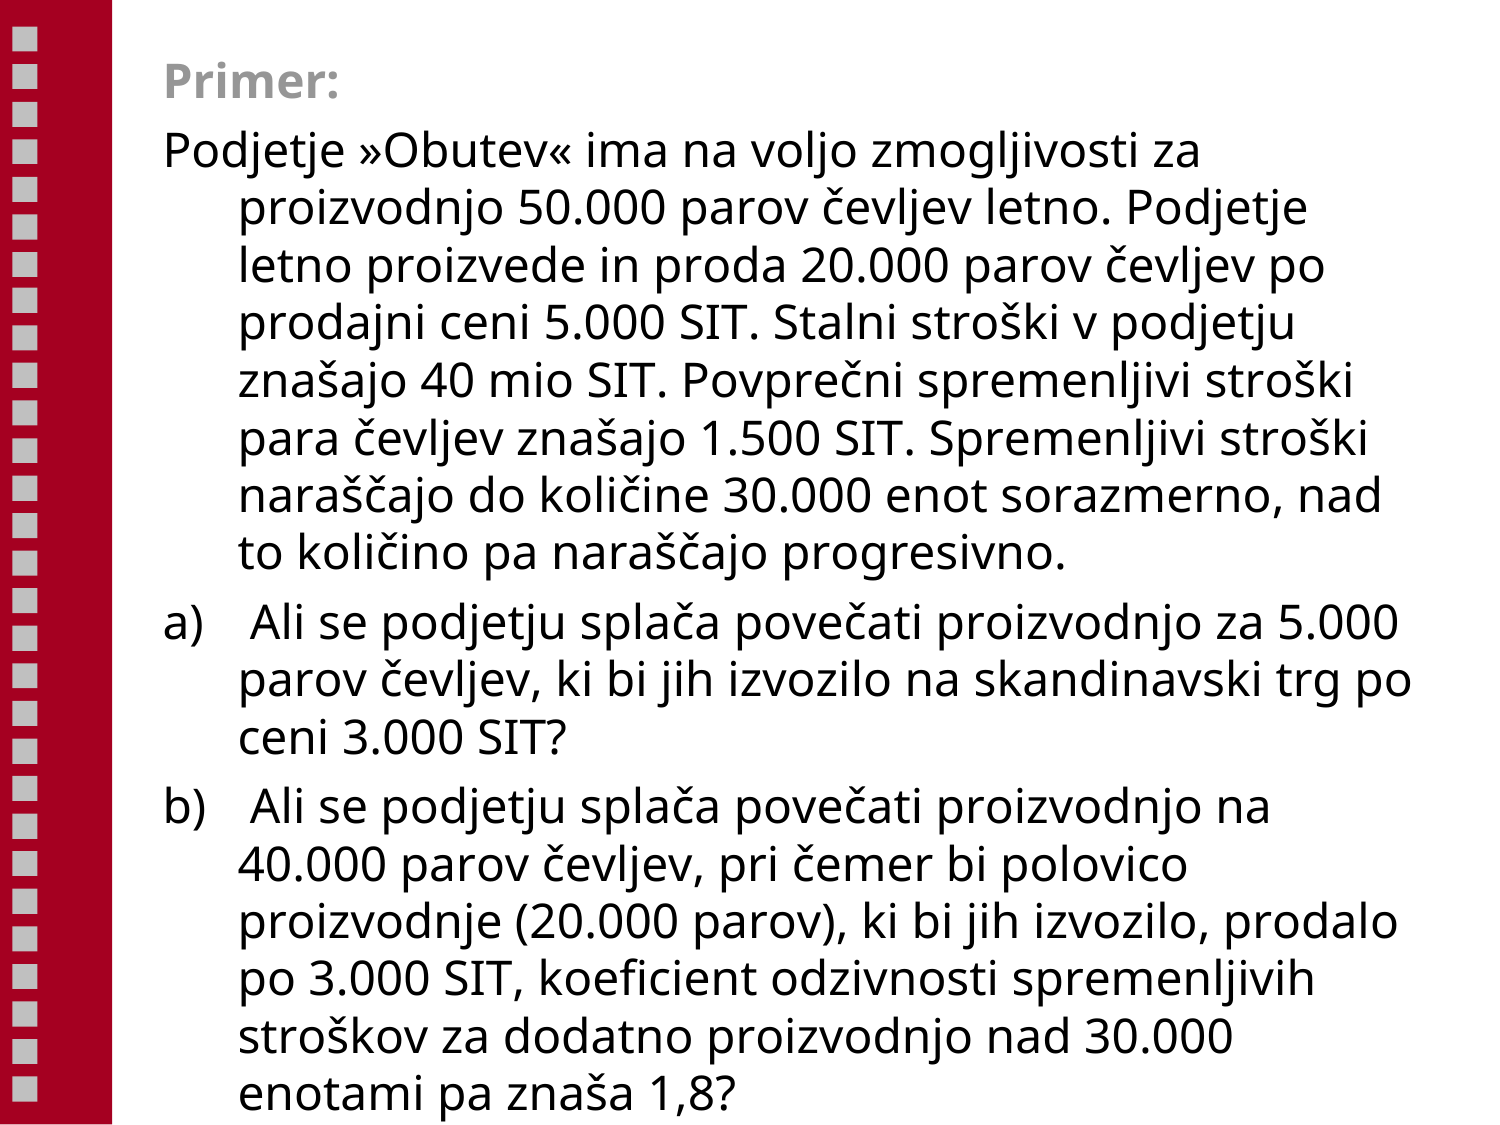

Primer:
Podjetje »Obutev« ima na voljo zmogljivosti za proizvodnjo 50.000 parov čevljev letno. Podjetje letno proizvede in proda 20.000 parov čevljev po prodajni ceni 5.000 SIT. Stalni stroški v podjetju znašajo 40 mio SIT. Povprečni spremenljivi stroški para čevljev znašajo 1.500 SIT. Spremenljivi stroški naraščajo do količine 30.000 enot sorazmerno, nad to količino pa naraščajo progresivno.
 Ali se podjetju splača povečati proizvodnjo za 5.000 parov čevljev, ki bi jih izvozilo na skandinavski trg po ceni 3.000 SIT?
 Ali se podjetju splača povečati proizvodnjo na 40.000 parov čevljev, pri čemer bi polovico proizvodnje (20.000 parov), ki bi jih izvozilo, prodalo po 3.000 SIT, koeficient odzivnosti spremenljivih stroškov za dodatno proizvodnjo nad 30.000 enotami pa znaša 1,8?